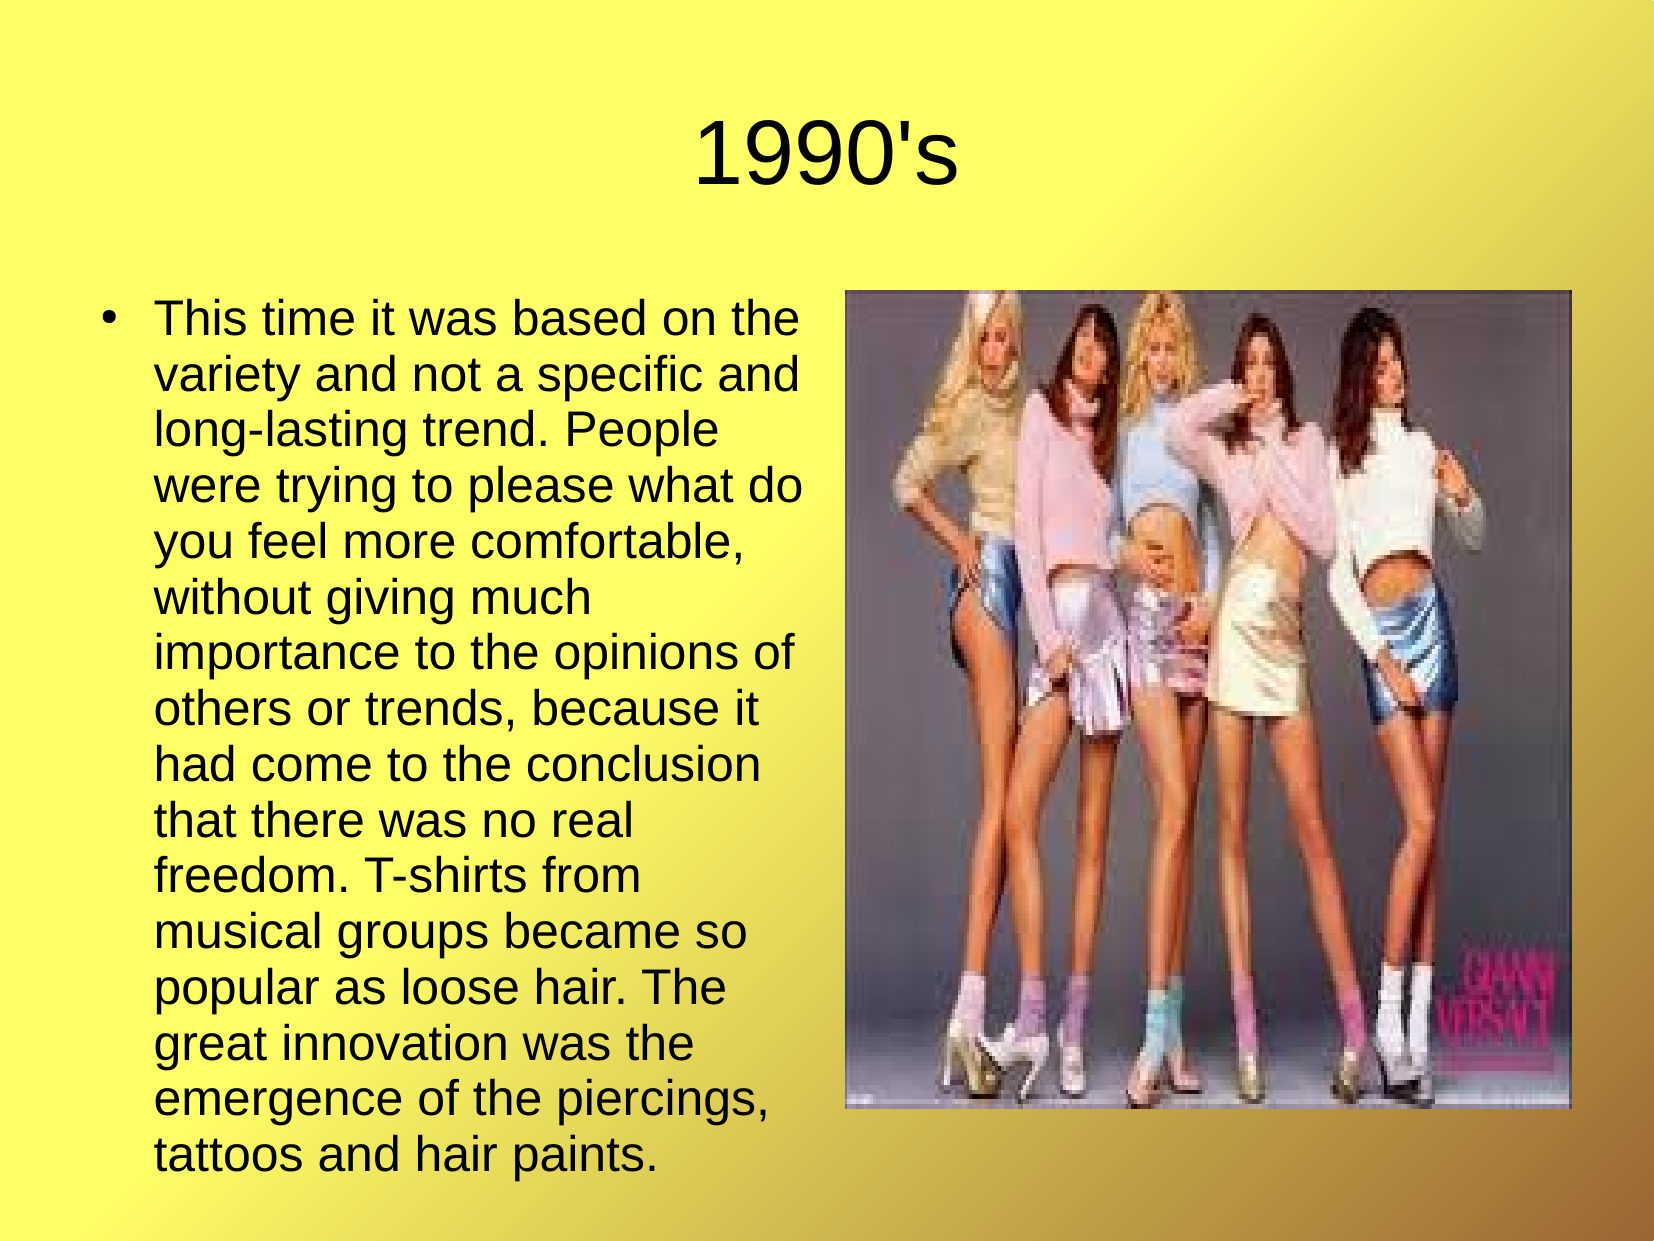

# 1990's
This time it was based on the variety and not a specific and long-lasting trend. People were trying to please what do you feel more comfortable, without giving much importance to the opinions of others or trends, because it had come to the conclusion that there was no real freedom. T-shirts from musical groups became so popular as loose hair. The great innovation was the emergence of the piercings, tattoos and hair paints.